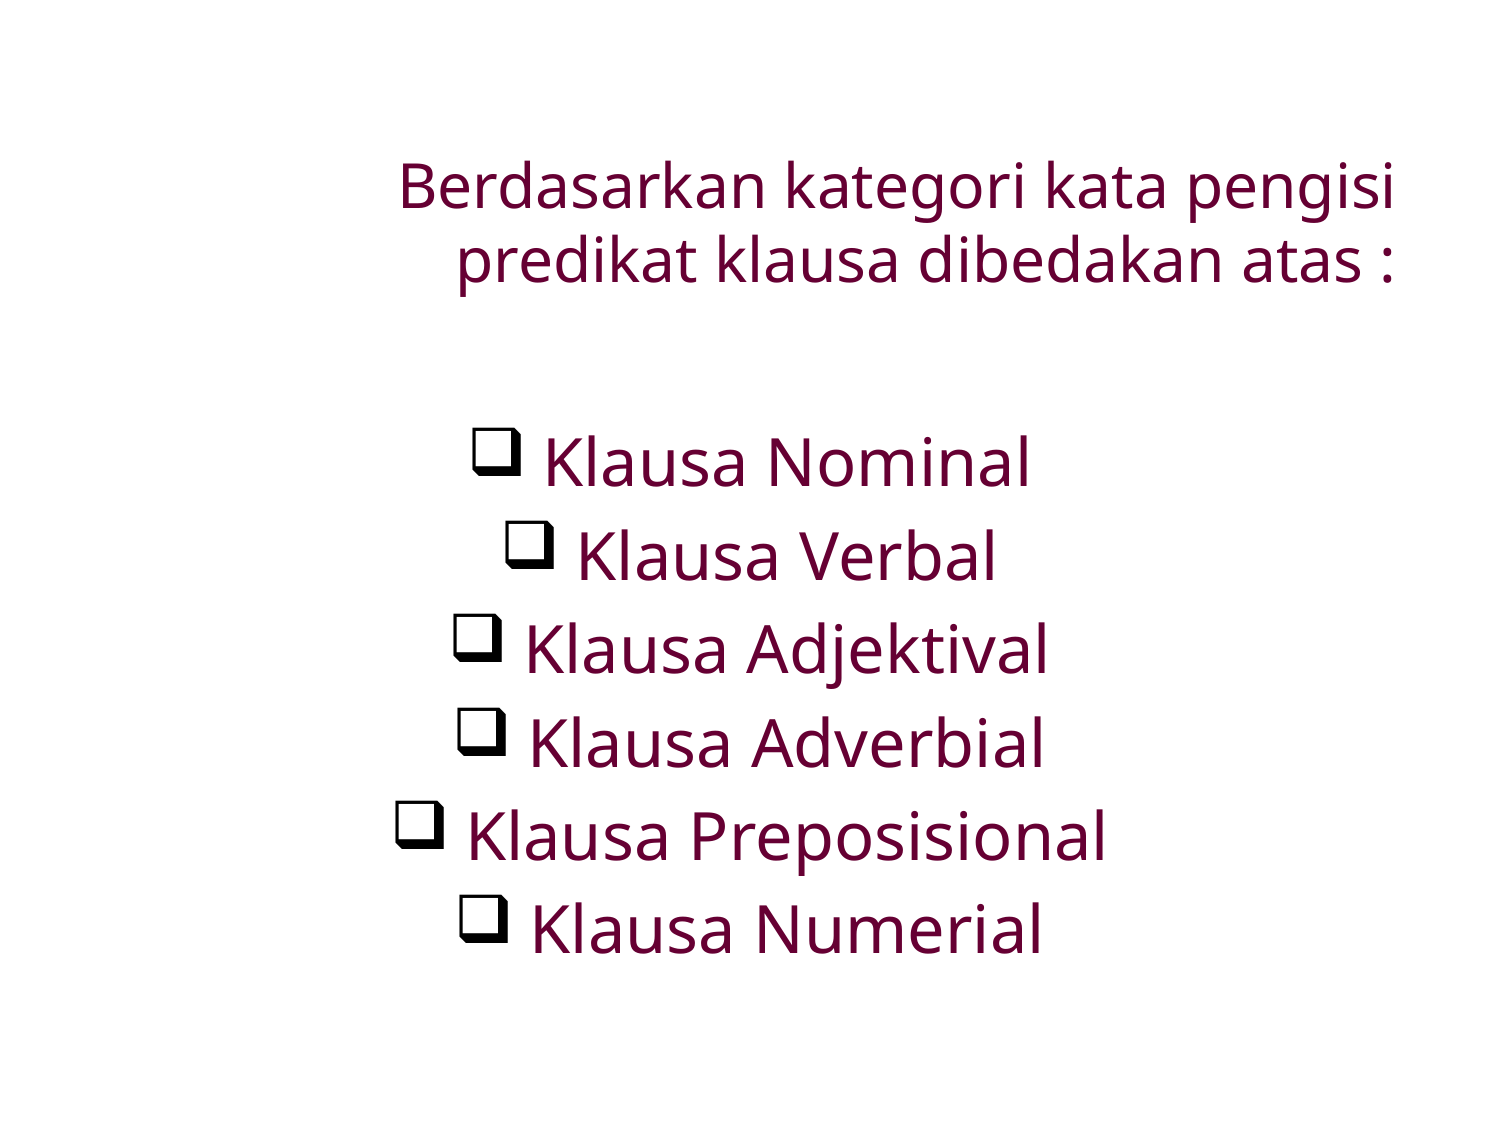

# Berdasarkan kategori kata pengisi predikat klausa dibedakan atas :
Klausa Nominal
Klausa Verbal
Klausa Adjektival
Klausa Adverbial
Klausa Preposisional
Klausa Numerial